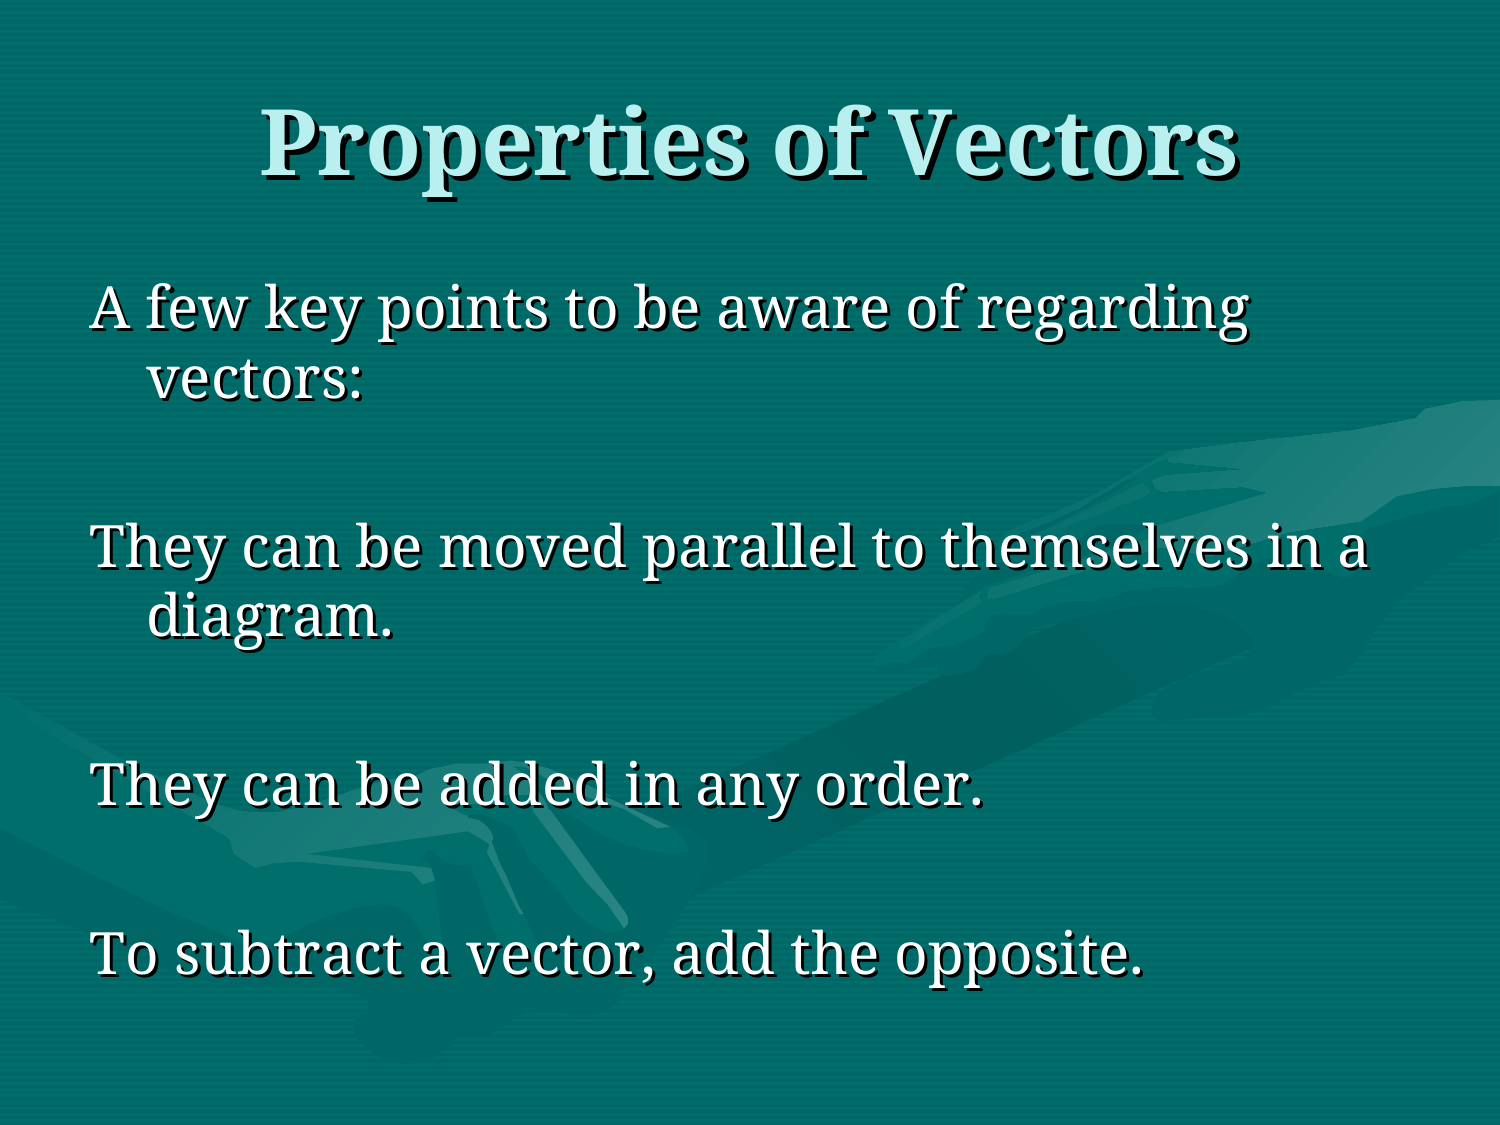

# Properties of Vectors
A few key points to be aware of regarding vectors:
They can be moved parallel to themselves in a diagram.
They can be added in any order.
To subtract a vector, add the opposite.